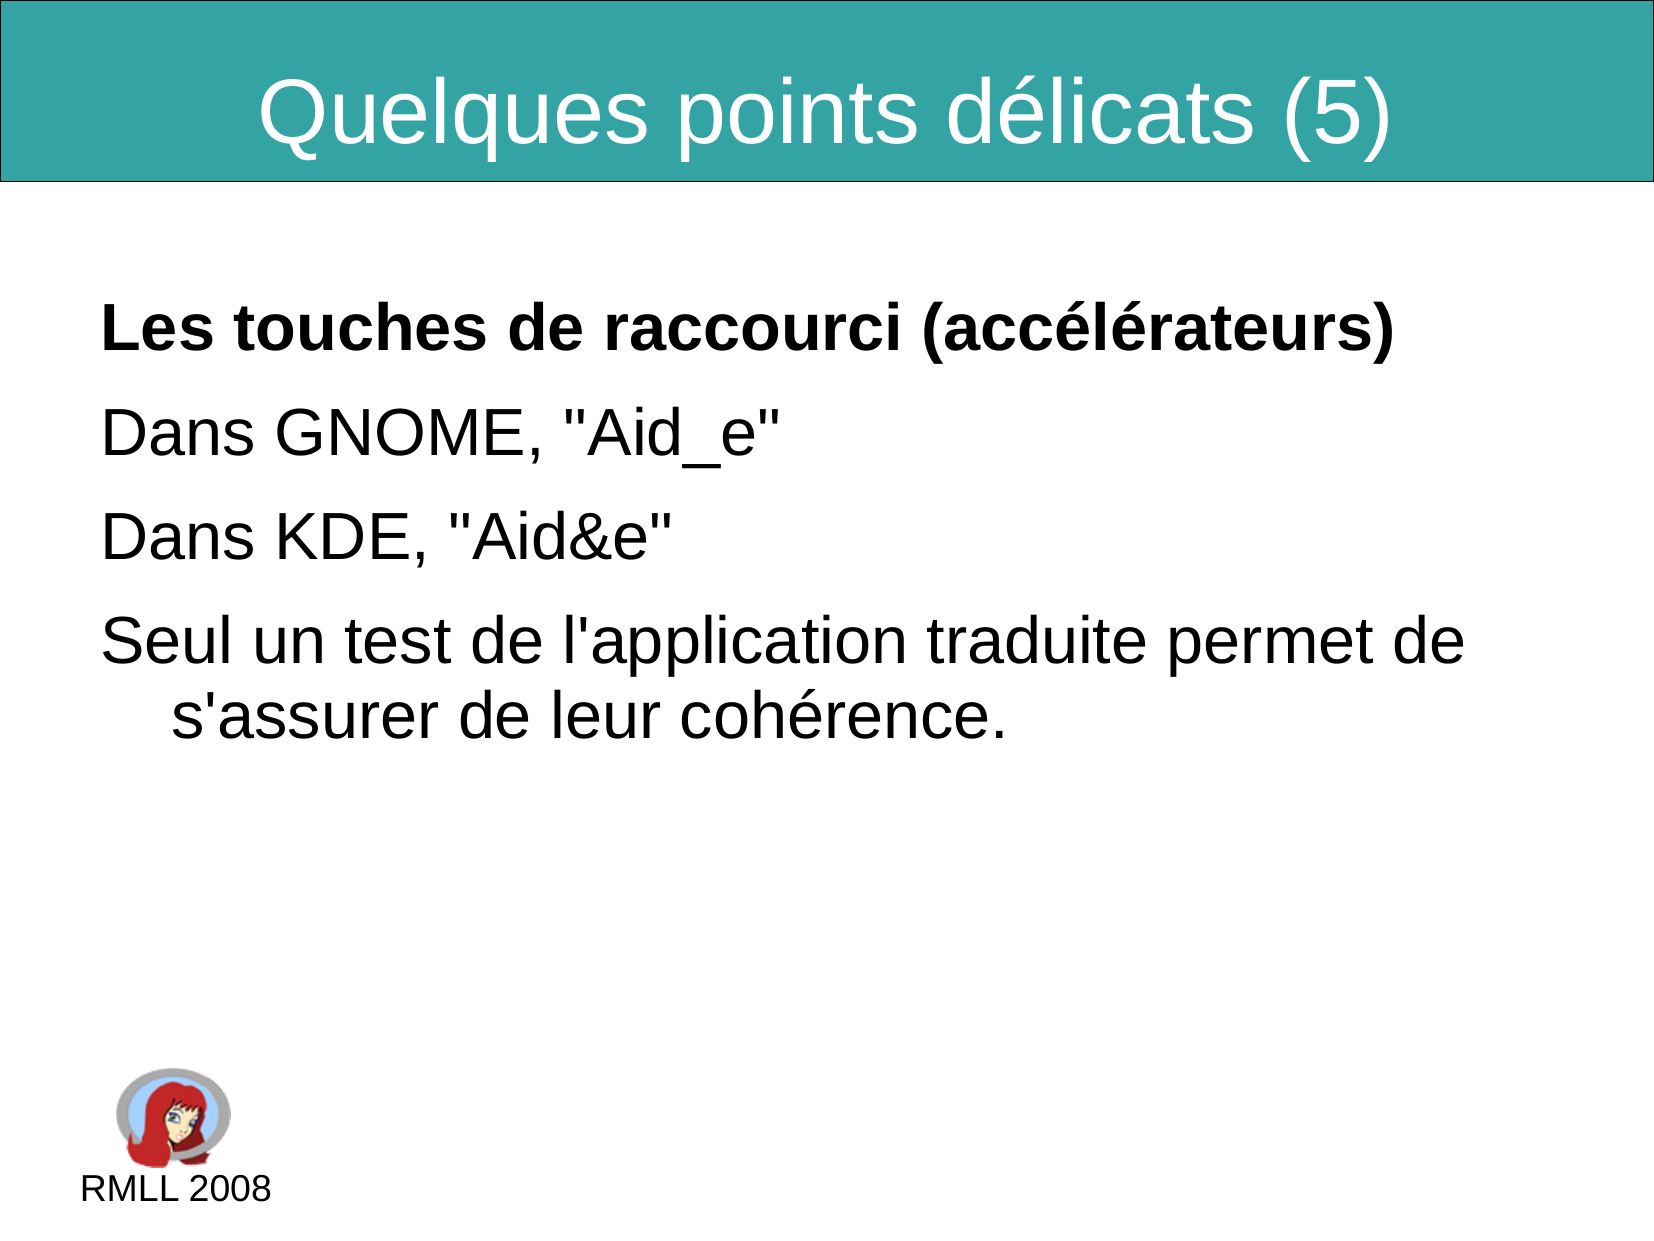

# Quelques points délicats (5)
Les touches de raccourci (accélérateurs)
Dans GNOME, "Aid_e"
Dans KDE, "Aid&e"
Seul un test de l'application traduite permet de s'assurer de leur cohérence.